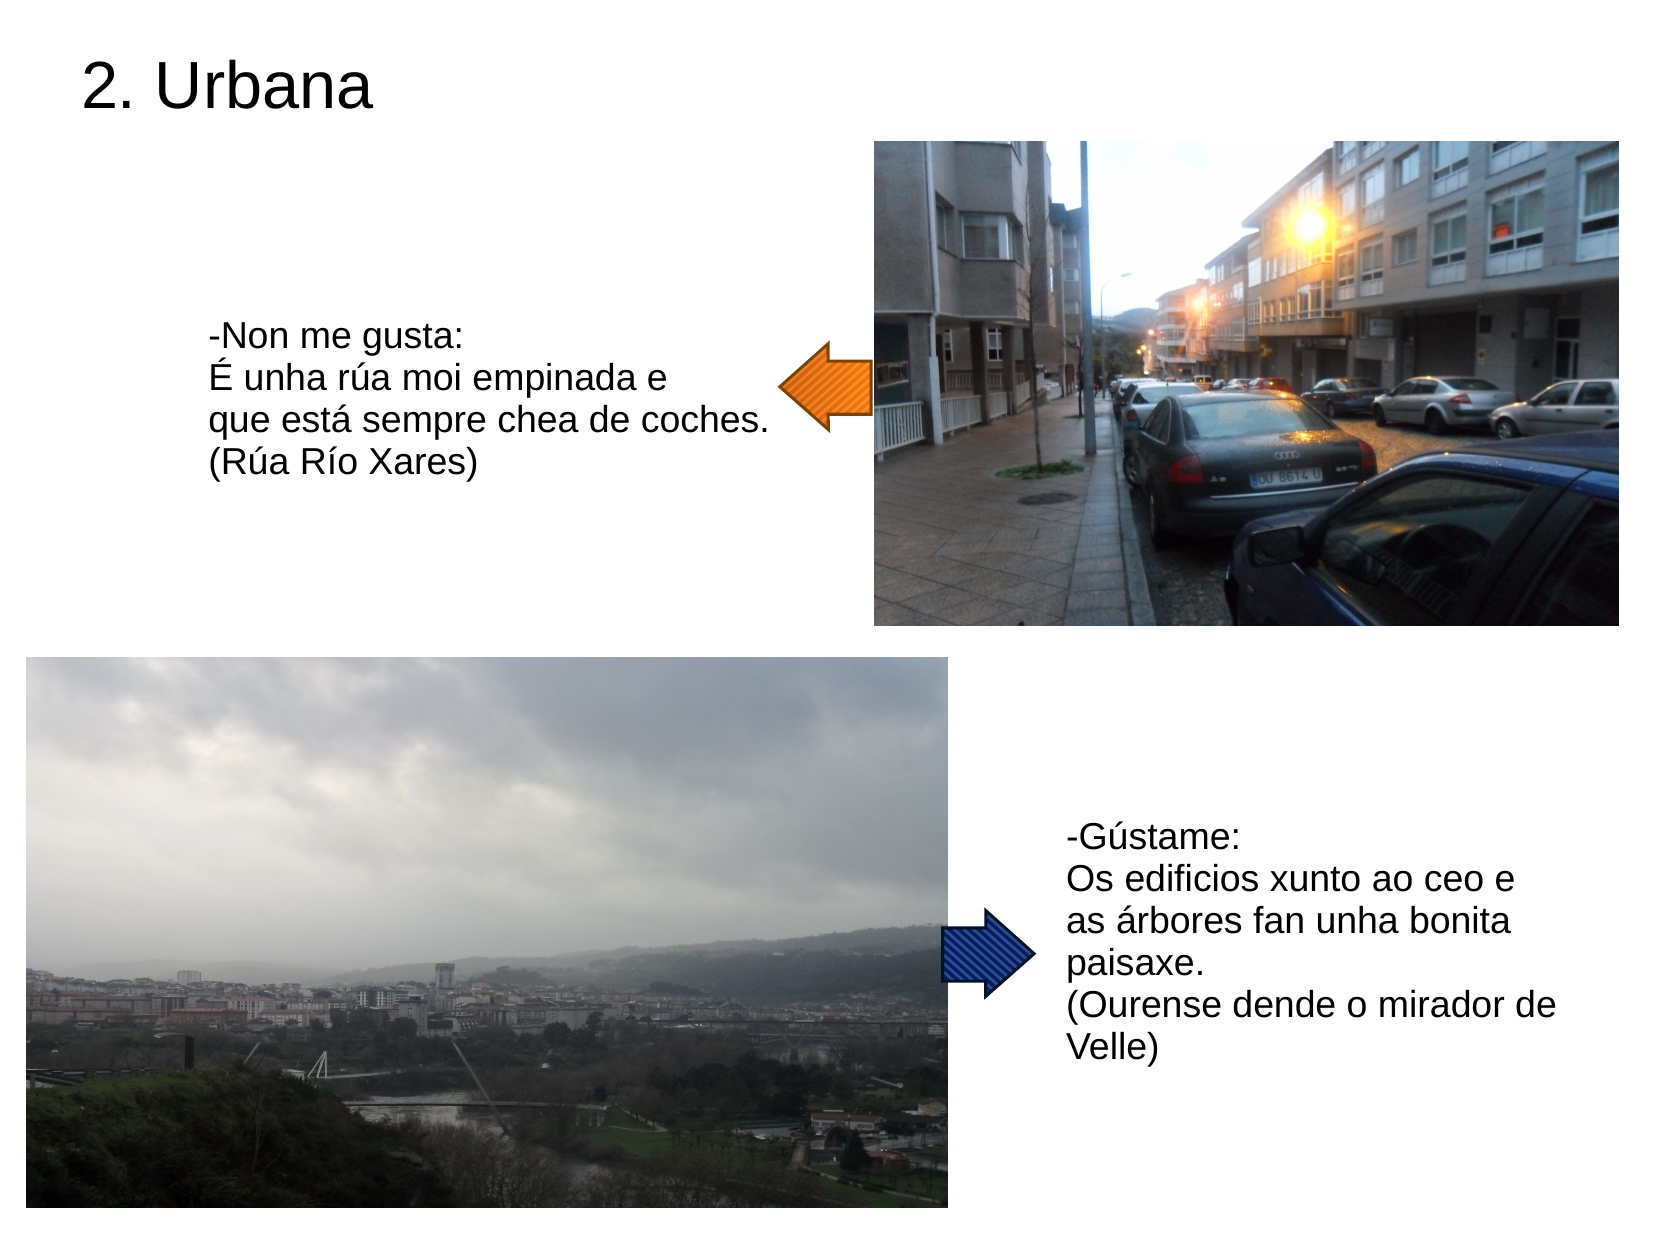

2. Urbana
-Non me gusta:
É unha rúa moi empinada e
que está sempre chea de coches.
(Rúa Río Xares)
-Gústame:
Os edificios xunto ao ceo e
as árbores fan unha bonita
paisaxe.
(Ourense dende o mirador de
Velle)